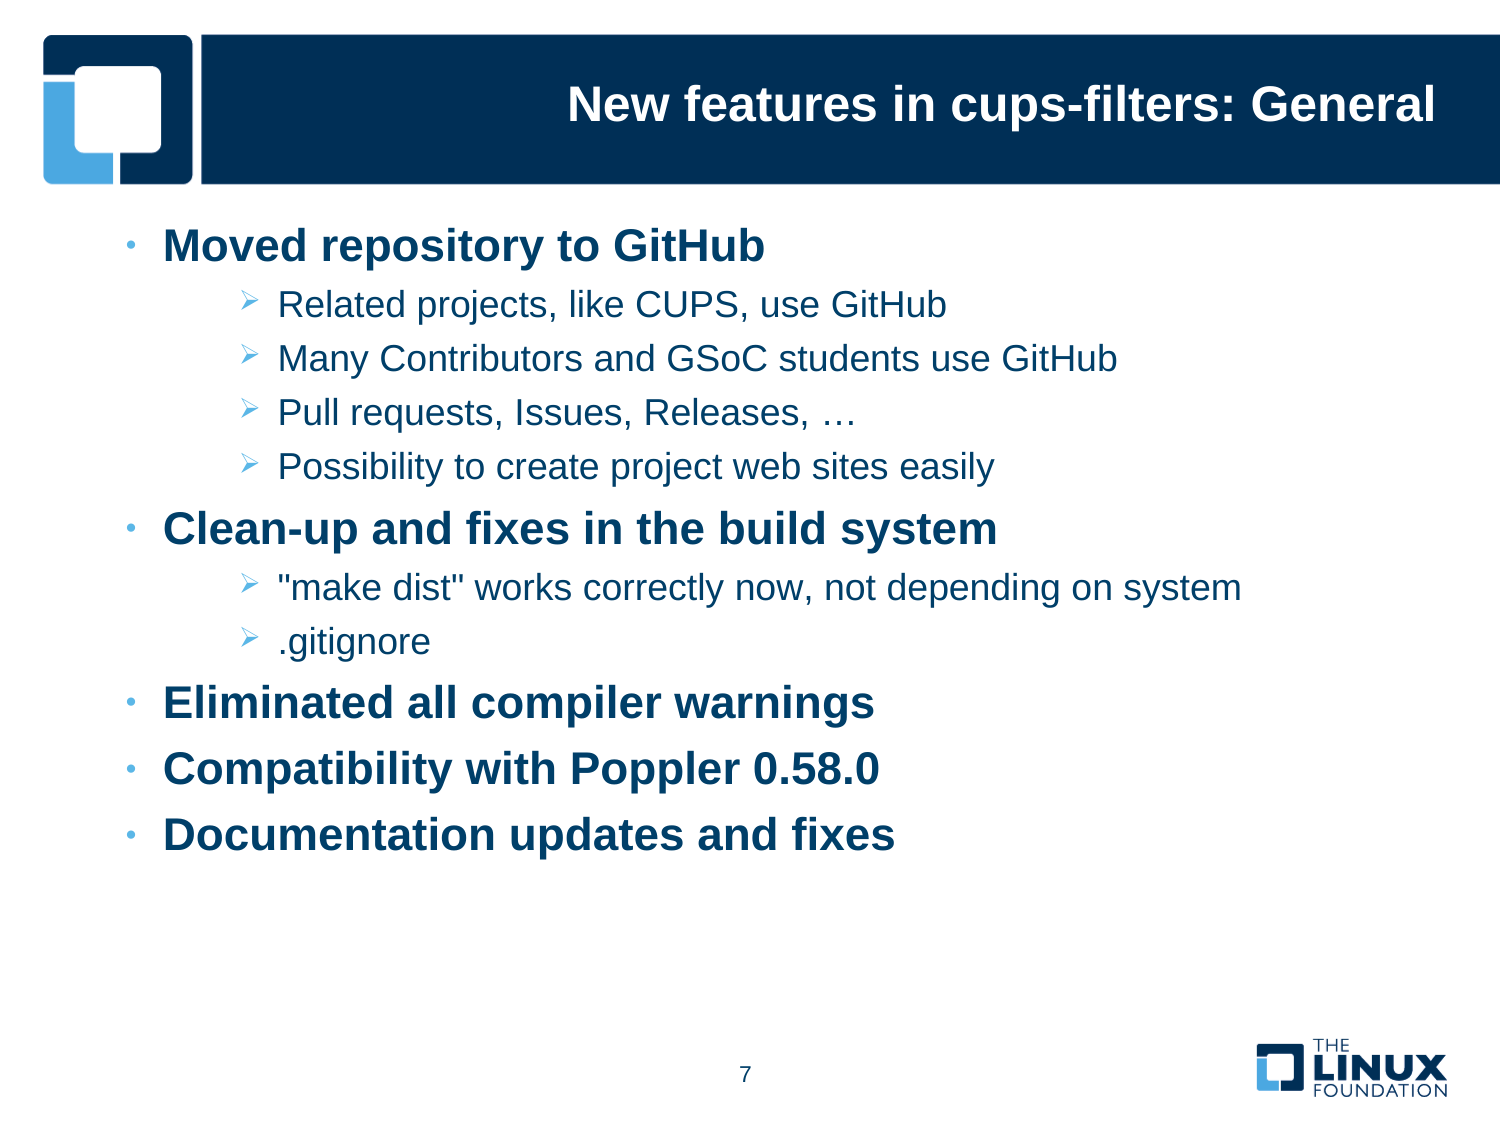

# New features in cups-filters: General
Moved repository to GitHub
Related projects, like CUPS, use GitHub
Many Contributors and GSoC students use GitHub
Pull requests, Issues, Releases, …
Possibility to create project web sites easily
Clean-up and fixes in the build system
"make dist" works correctly now, not depending on system
.gitignore
Eliminated all compiler warnings
Compatibility with Poppler 0.58.0
Documentation updates and fixes
7